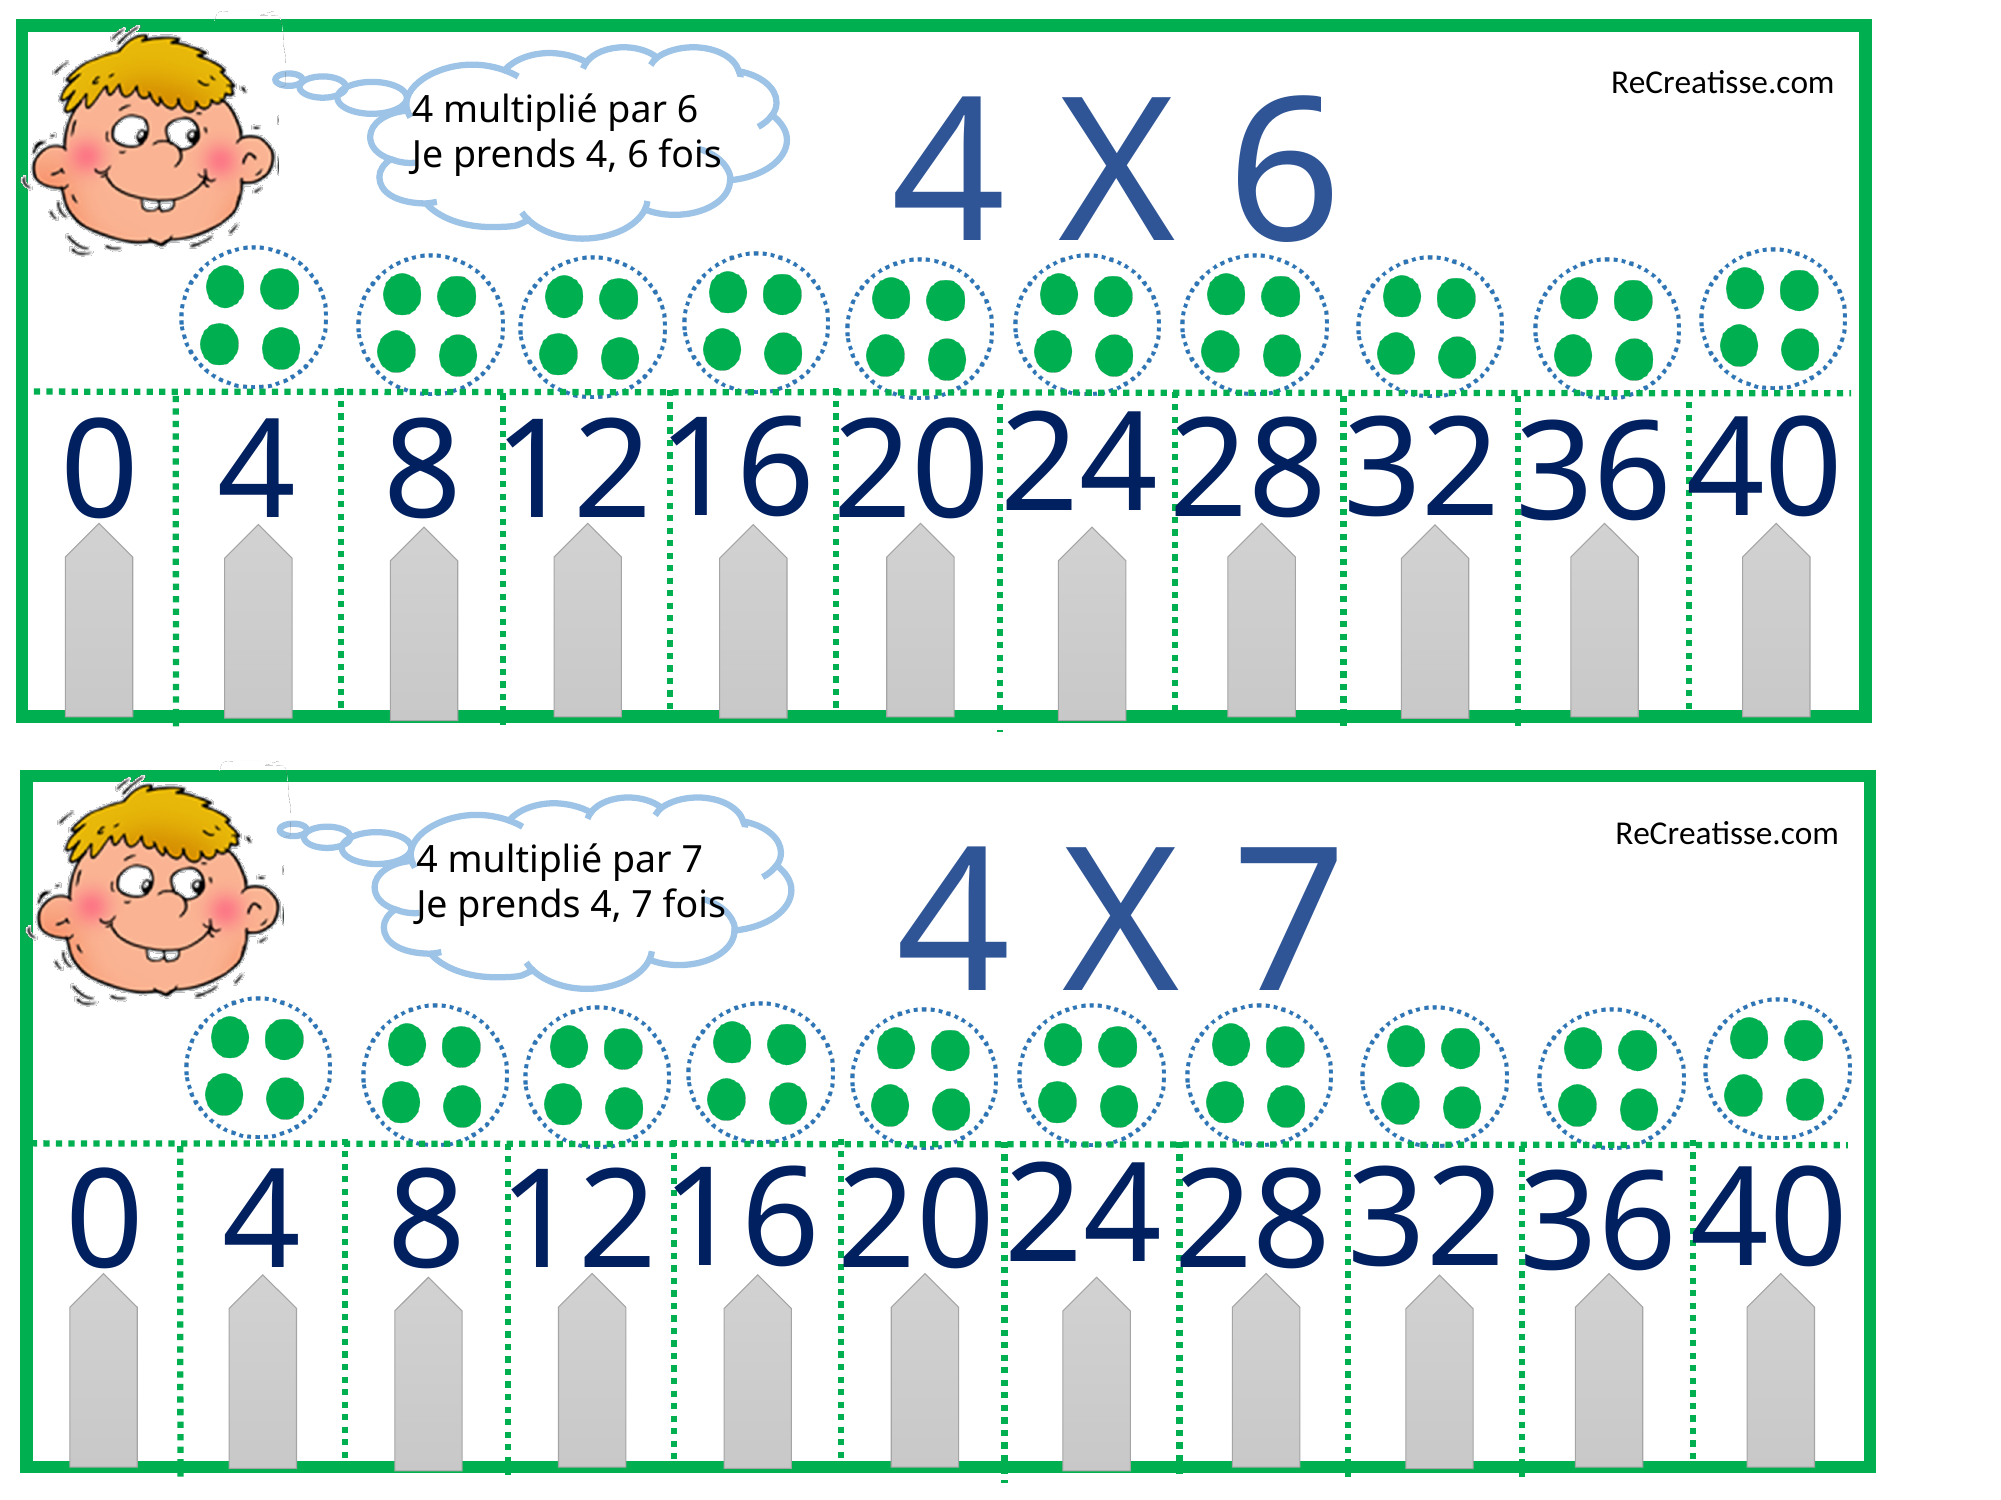

4 X 6
ReCreatisse.com
4 multiplié par 6
Je prends 4, 6 fois
24
16
32
40
28
0
4
8
12
20
36
4 X 7
ReCreatisse.com
4 multiplié par 7
Je prends 4, 7 fois
24
16
32
40
28
0
4
8
12
20
36